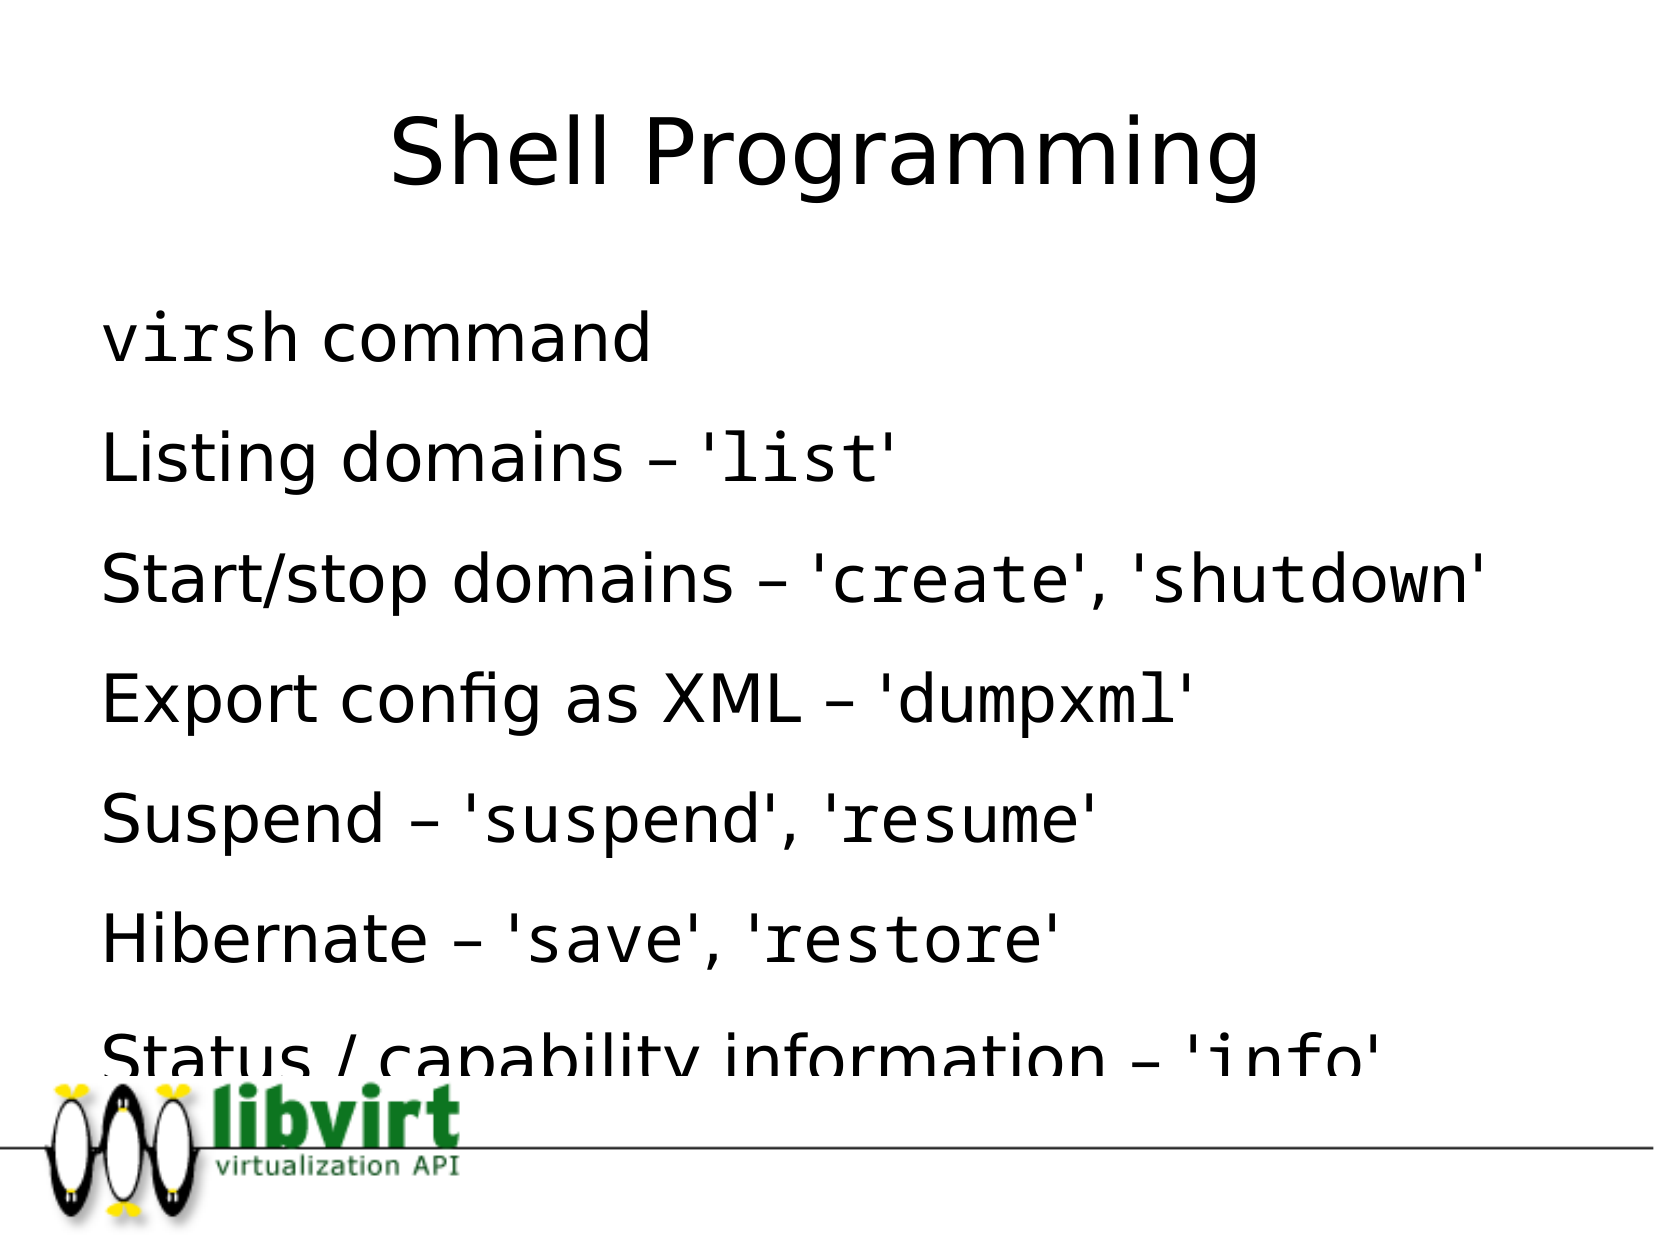

# Shell Programming
virsh command
Listing domains – 'list'
Start/stop domains – 'create', 'shutdown'
Export config as XML – 'dumpxml'
Suspend – 'suspend', 'resume'
Hibernate – 'save', 'restore'
Status / capability information – 'info'